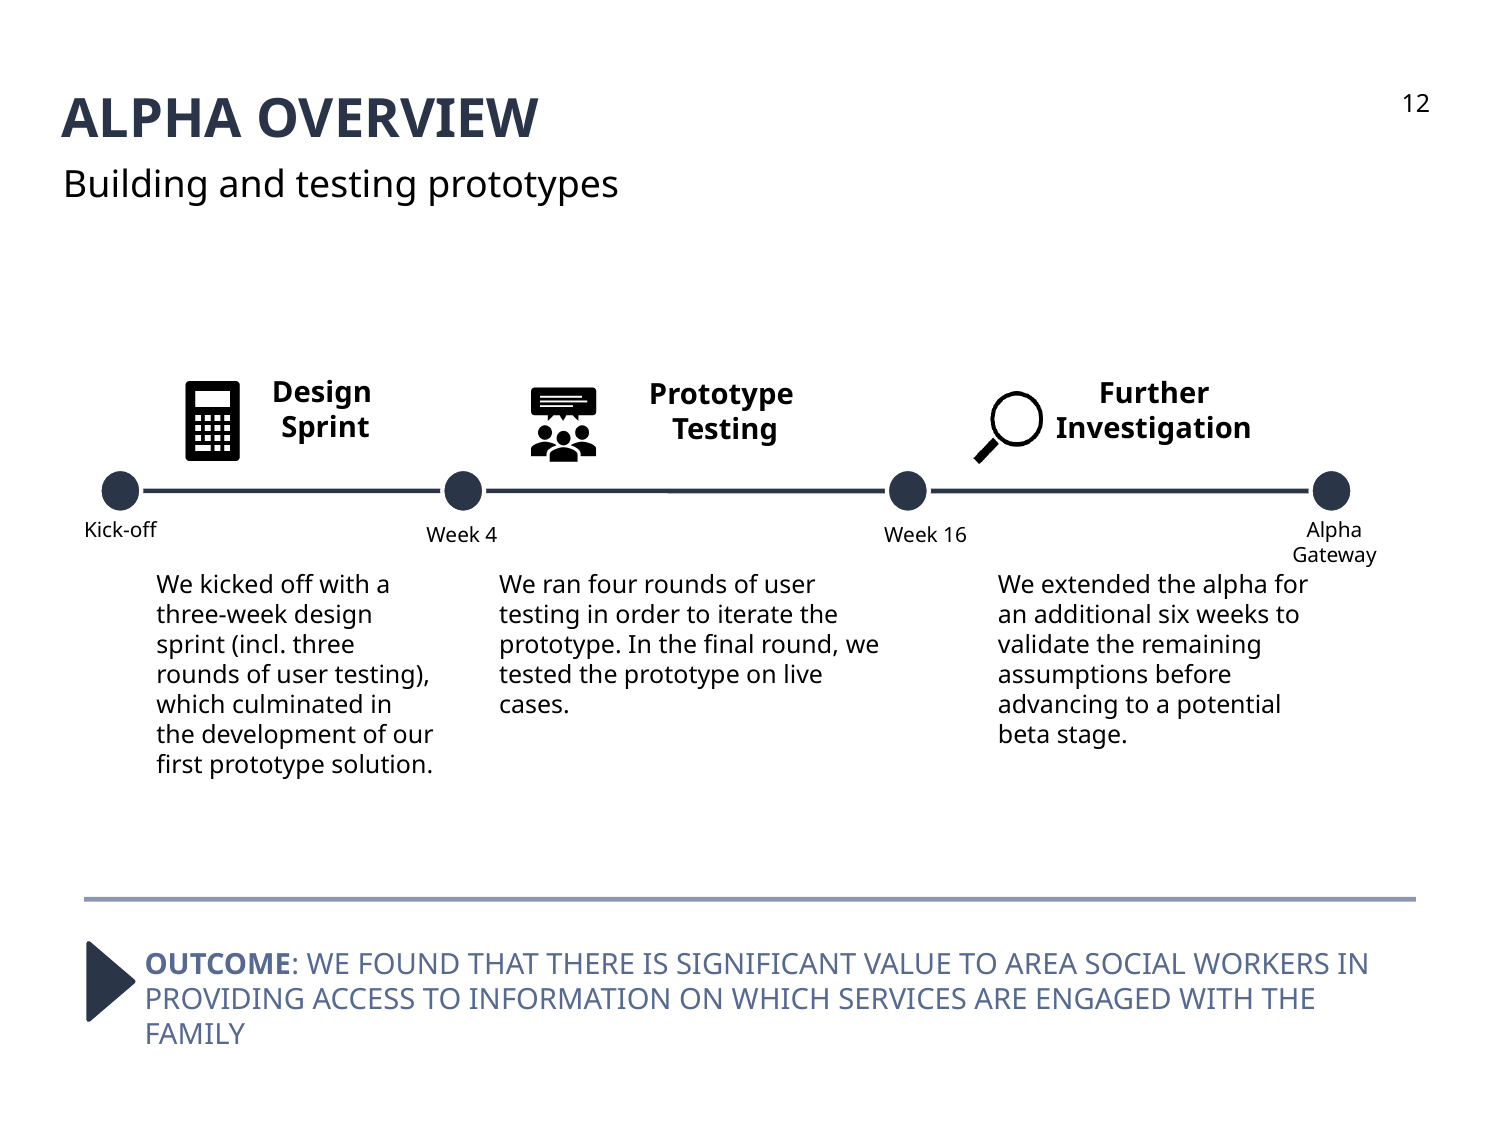

ALPHA OVERVIEW
Building and testing prototypes
Design
Sprint
Further
Investigation
Prototype
Testing
Kick-off
Alpha Gateway
Week 4
Week 16
We kicked off with a three-week design sprint (incl. three rounds of user testing), which culminated in the development of our first prototype solution.
We ran four rounds of user testing in order to iterate the prototype. In the final round, we tested the prototype on live cases.
We extended the alpha for an additional six weeks to validate the remaining assumptions before advancing to a potential beta stage.
OUTCOME: WE FOUND THAT THERE IS SIGNIFICANT VALUE TO AREA SOCIAL WORKERS IN
PROVIDING ACCESS TO INFORMATION ON WHICH SERVICES ARE ENGAGED WITH THE FAMILY